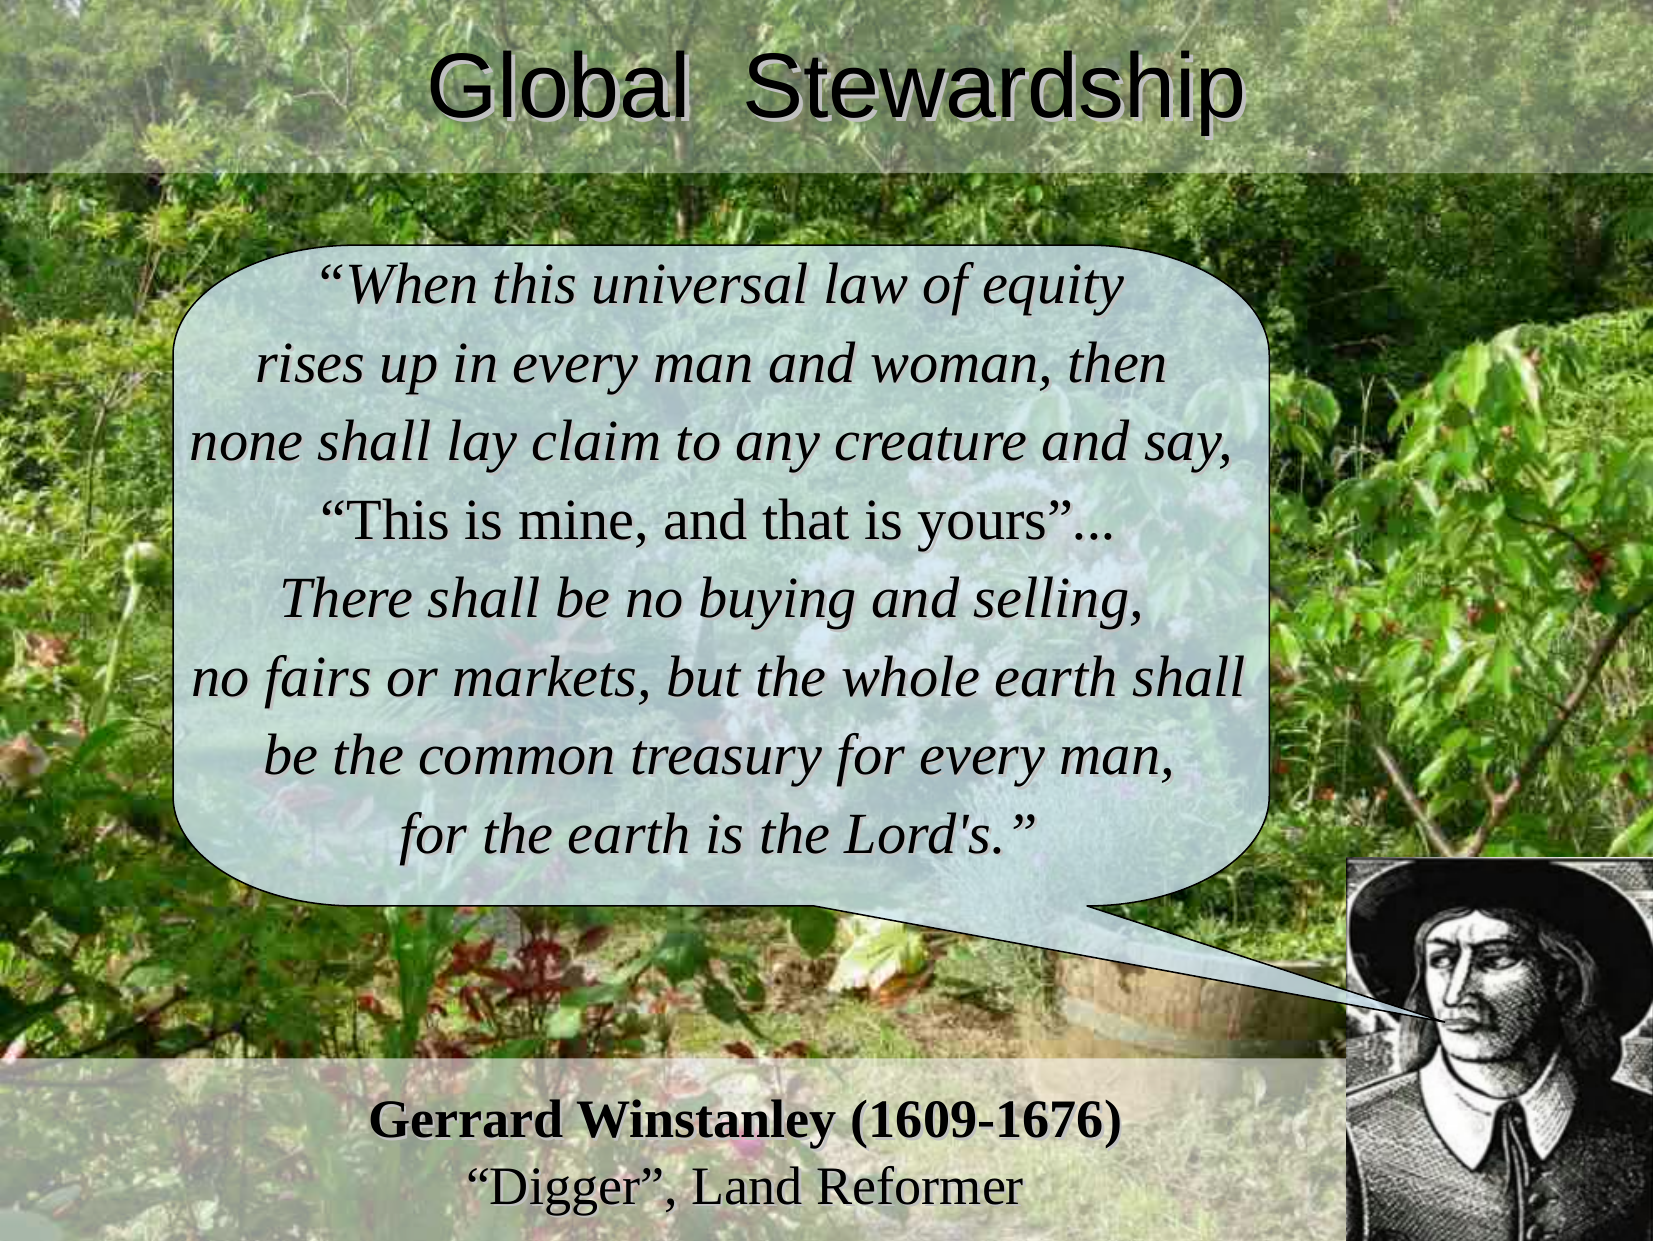

Global Stewardship
 “When this universal law of equity
rises up in every man and woman, then
 none shall lay claim to any creature and say,
“This is mine, and that is yours”...
There shall be no buying and selling,
no fairs or markets, but the whole earth shall
 be the common treasury for every man,
for the earth is the Lord's.”
Gerrard Winstanley (1609-1676) “Digger”, Land Reformer